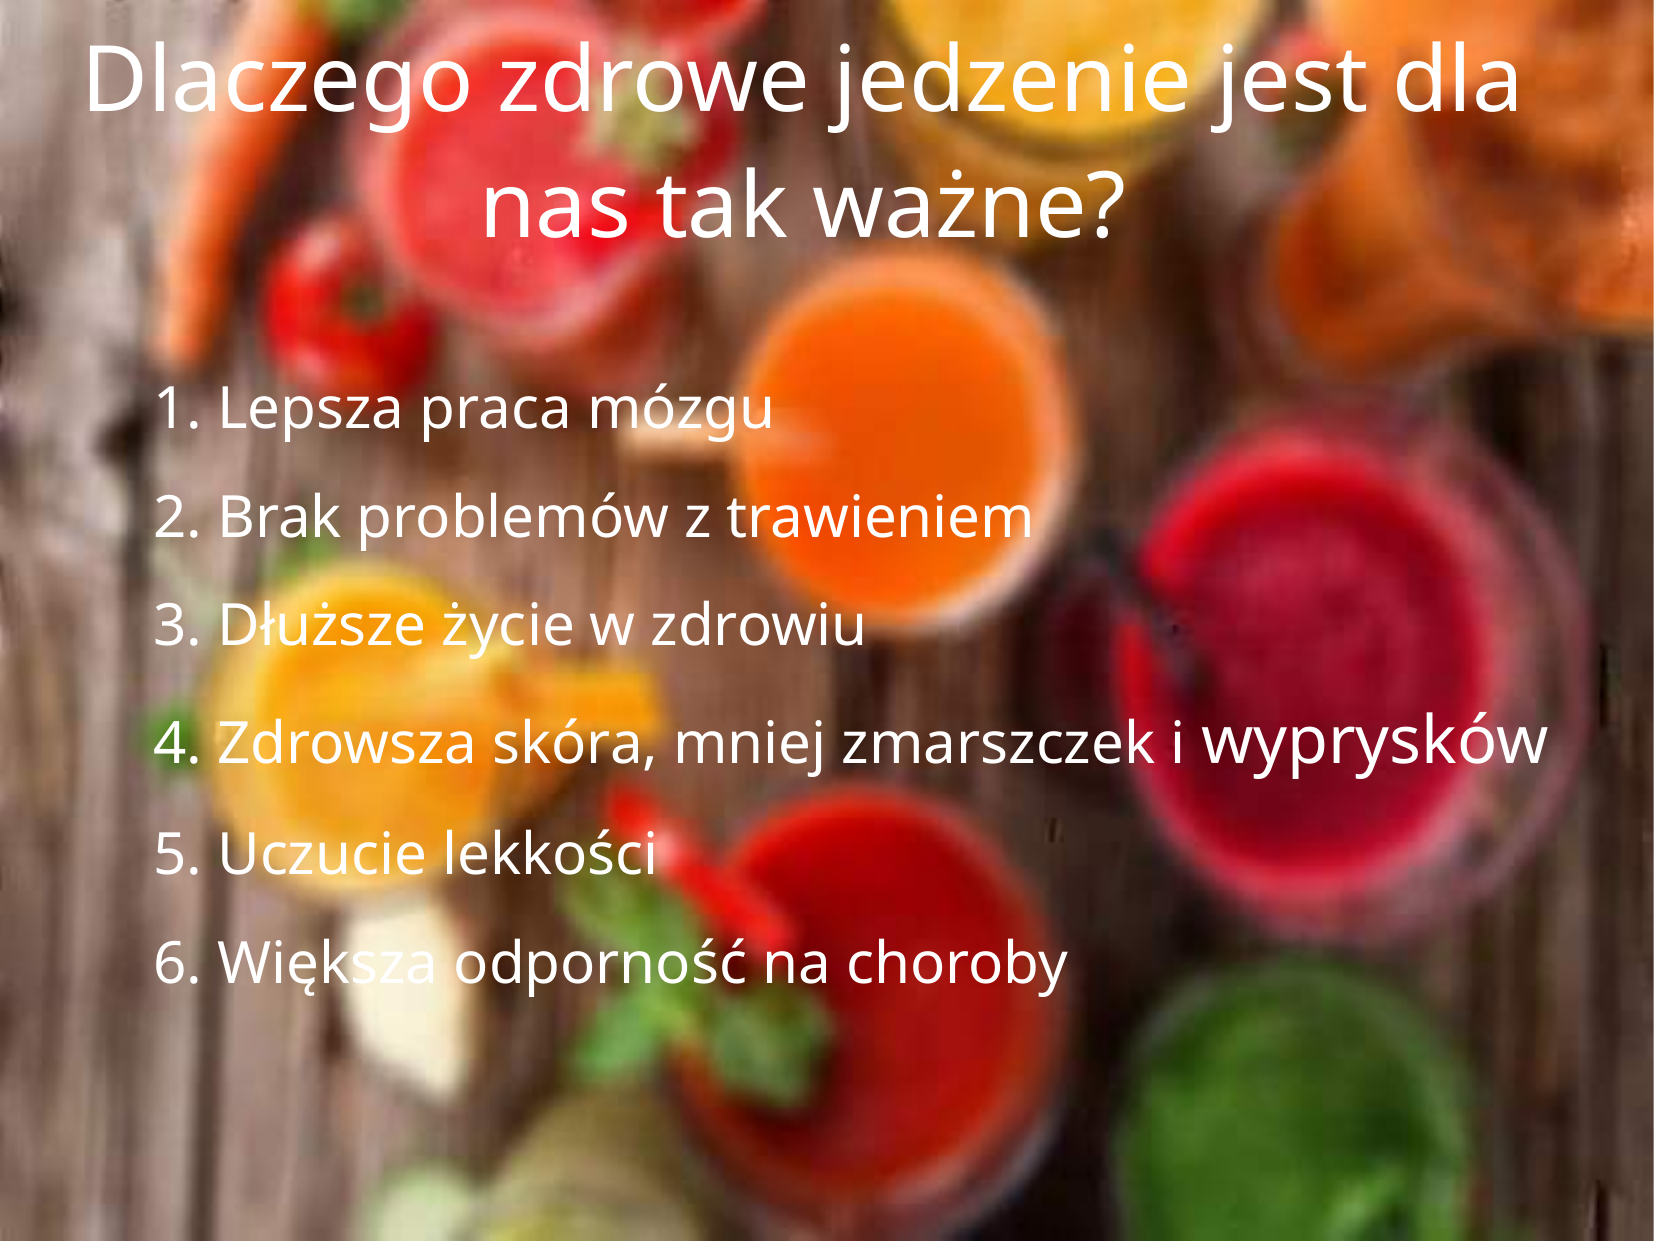

# Dlaczego zdrowe jedzenie jest dla nas tak ważne?
1. Lepsza praca mózgu
2. Brak problemów z trawieniem
3. Dłuższe życie w zdrowiu
4. Zdrowsza skóra, mniej zmarszczek i wyprysków
5. Uczucie lekkości
6. Większa odporność na choroby